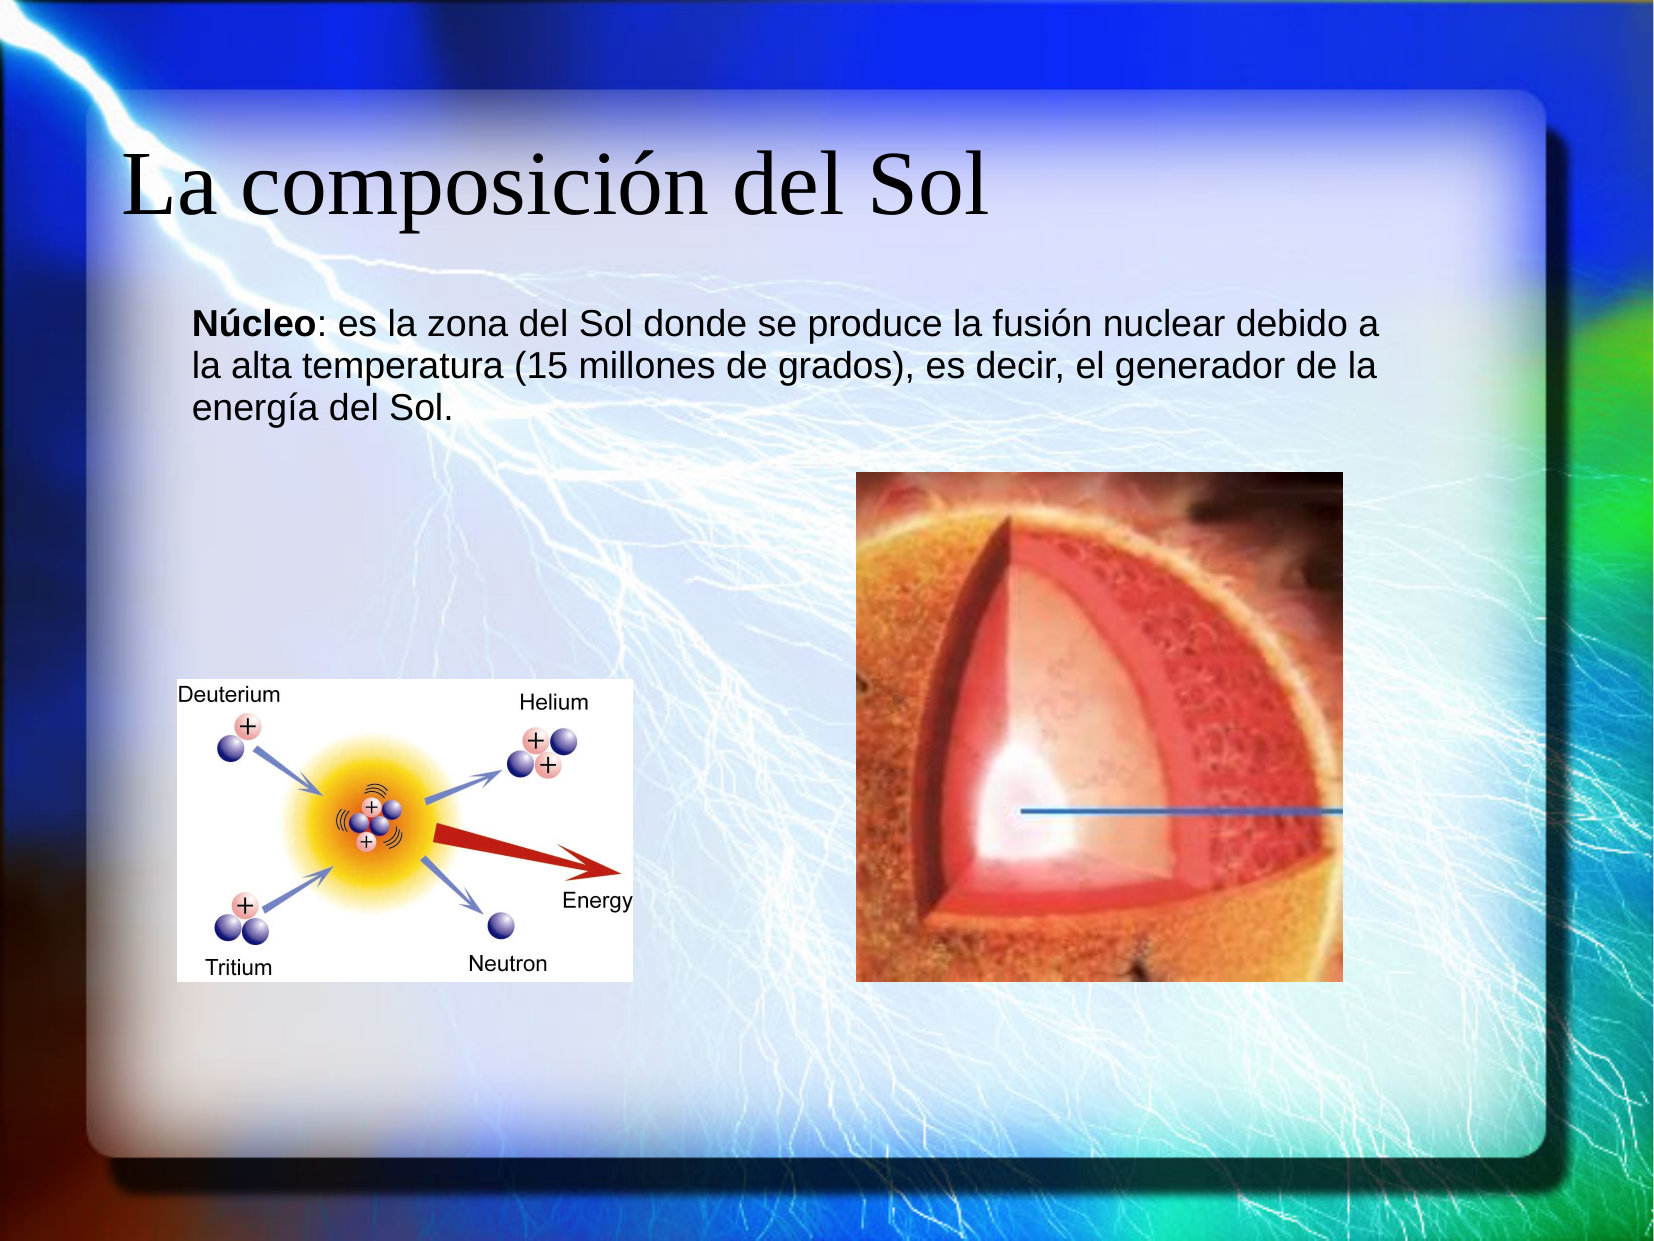

# La composición del Sol
Núcleo: es la zona del Sol donde se produce la fusión nuclear debido a la alta temperatura (15 millones de grados), es decir, el generador de la energía del Sol.